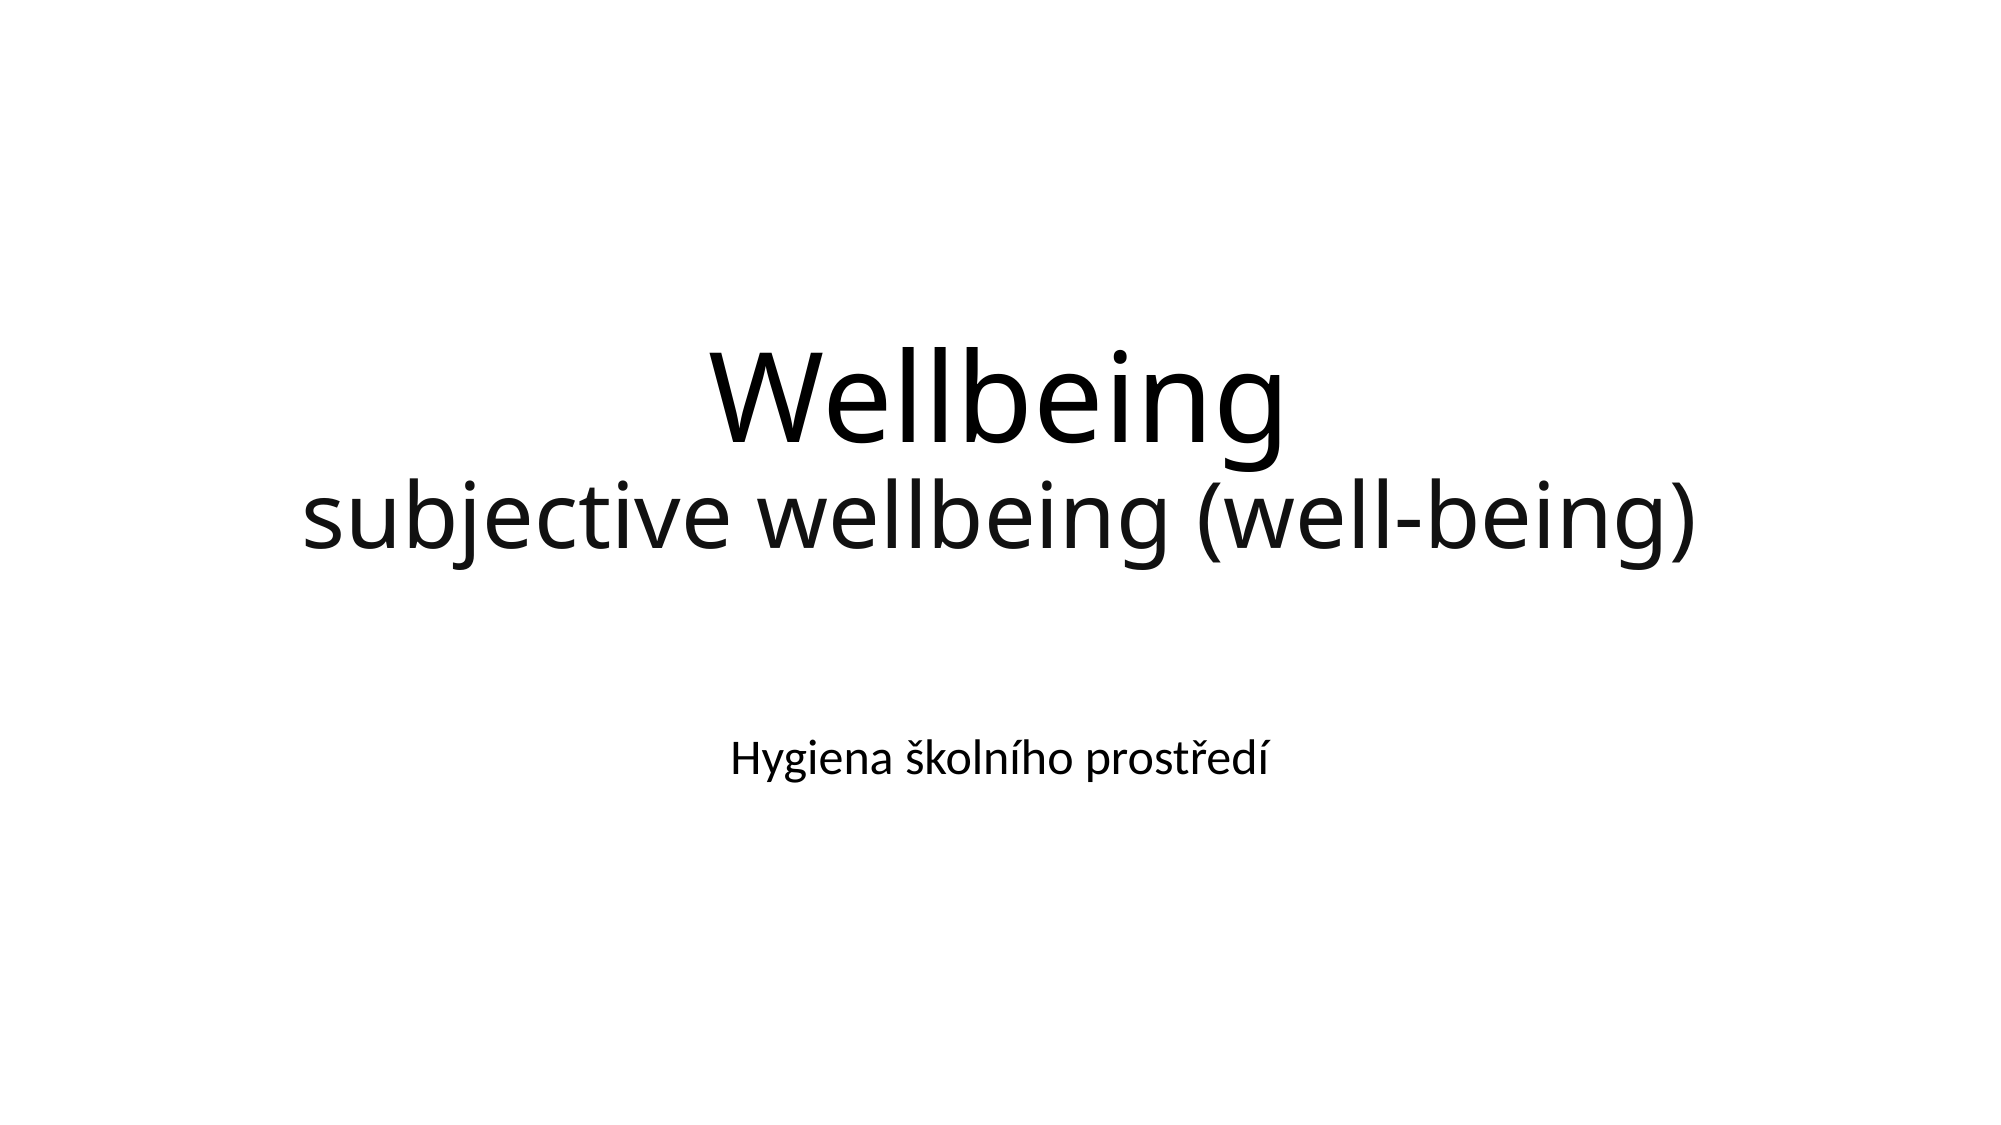

# Wellbeing subjective wellbeing (well-being)
Hygiena školního prostředí